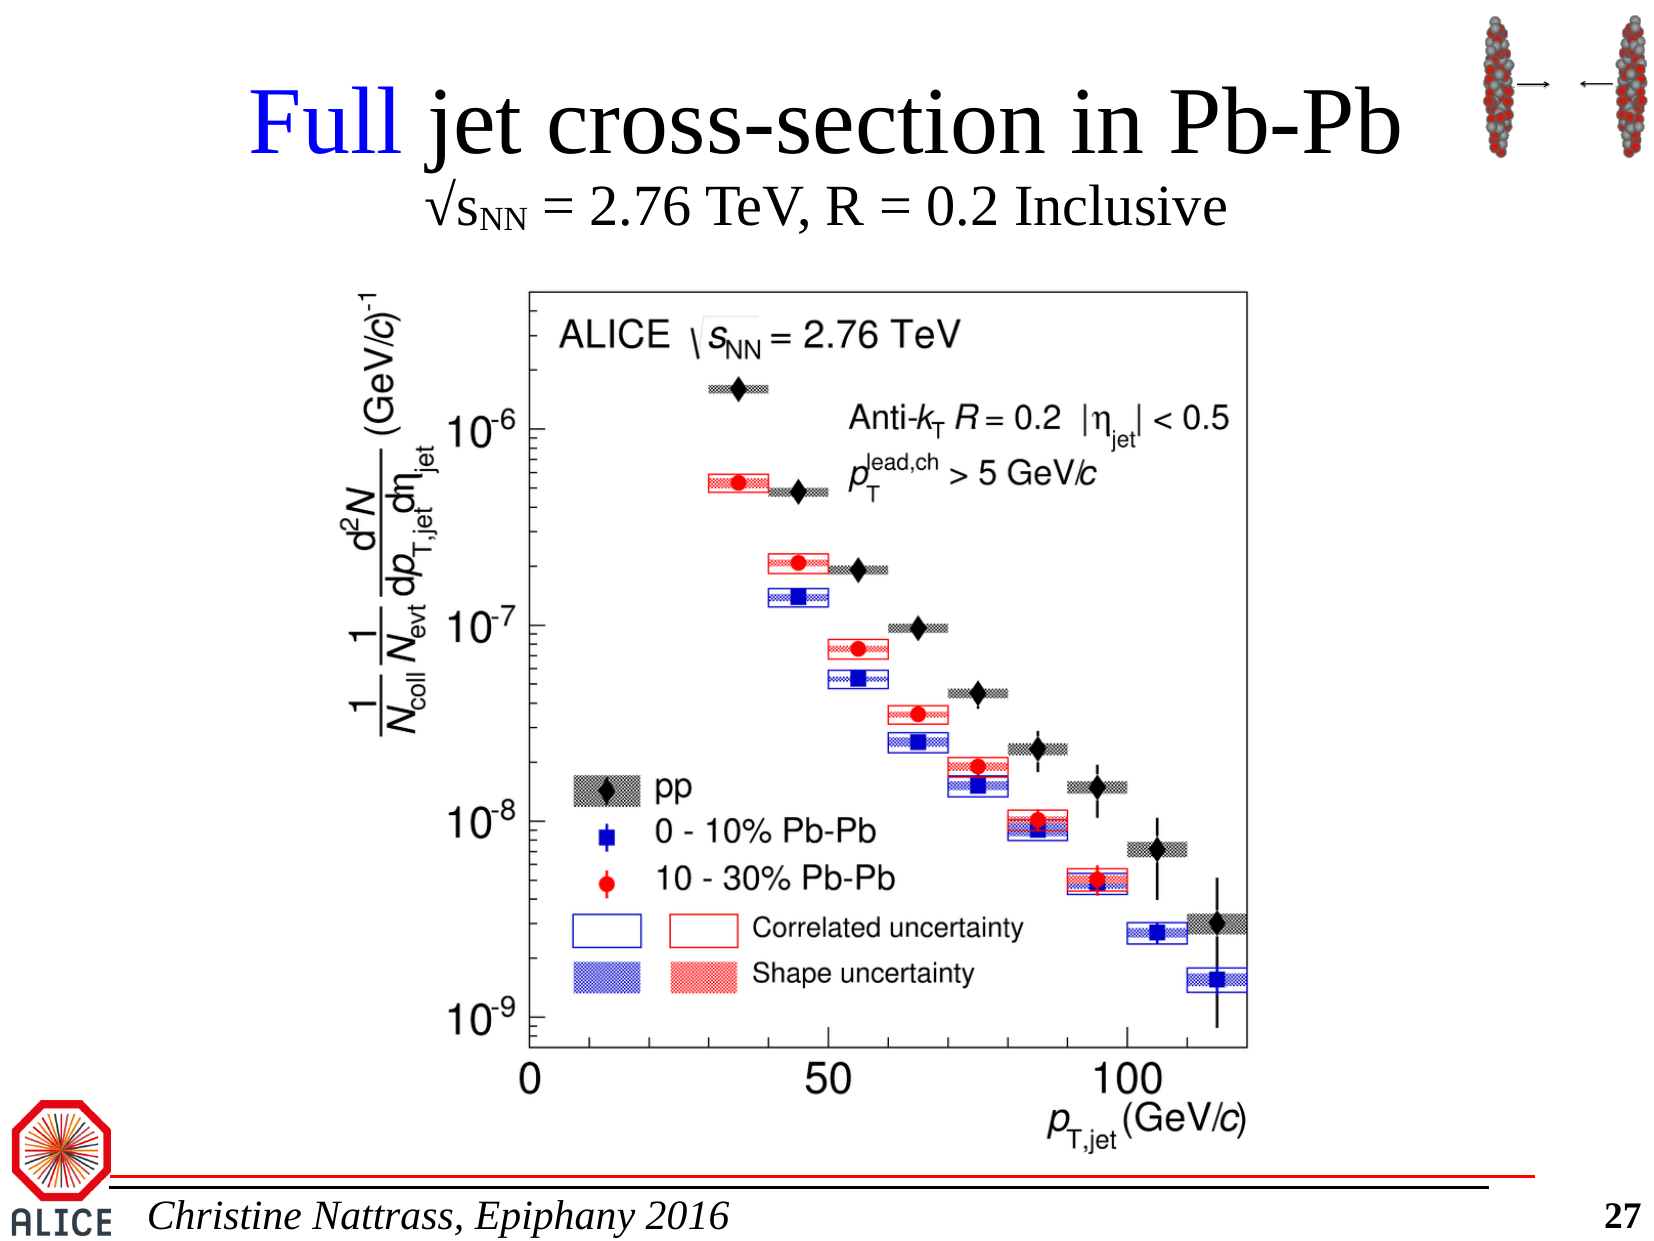

# Full jet cross-section in Pb-Pb √sNN = 2.76 TeV, R = 0.2 Inclusive